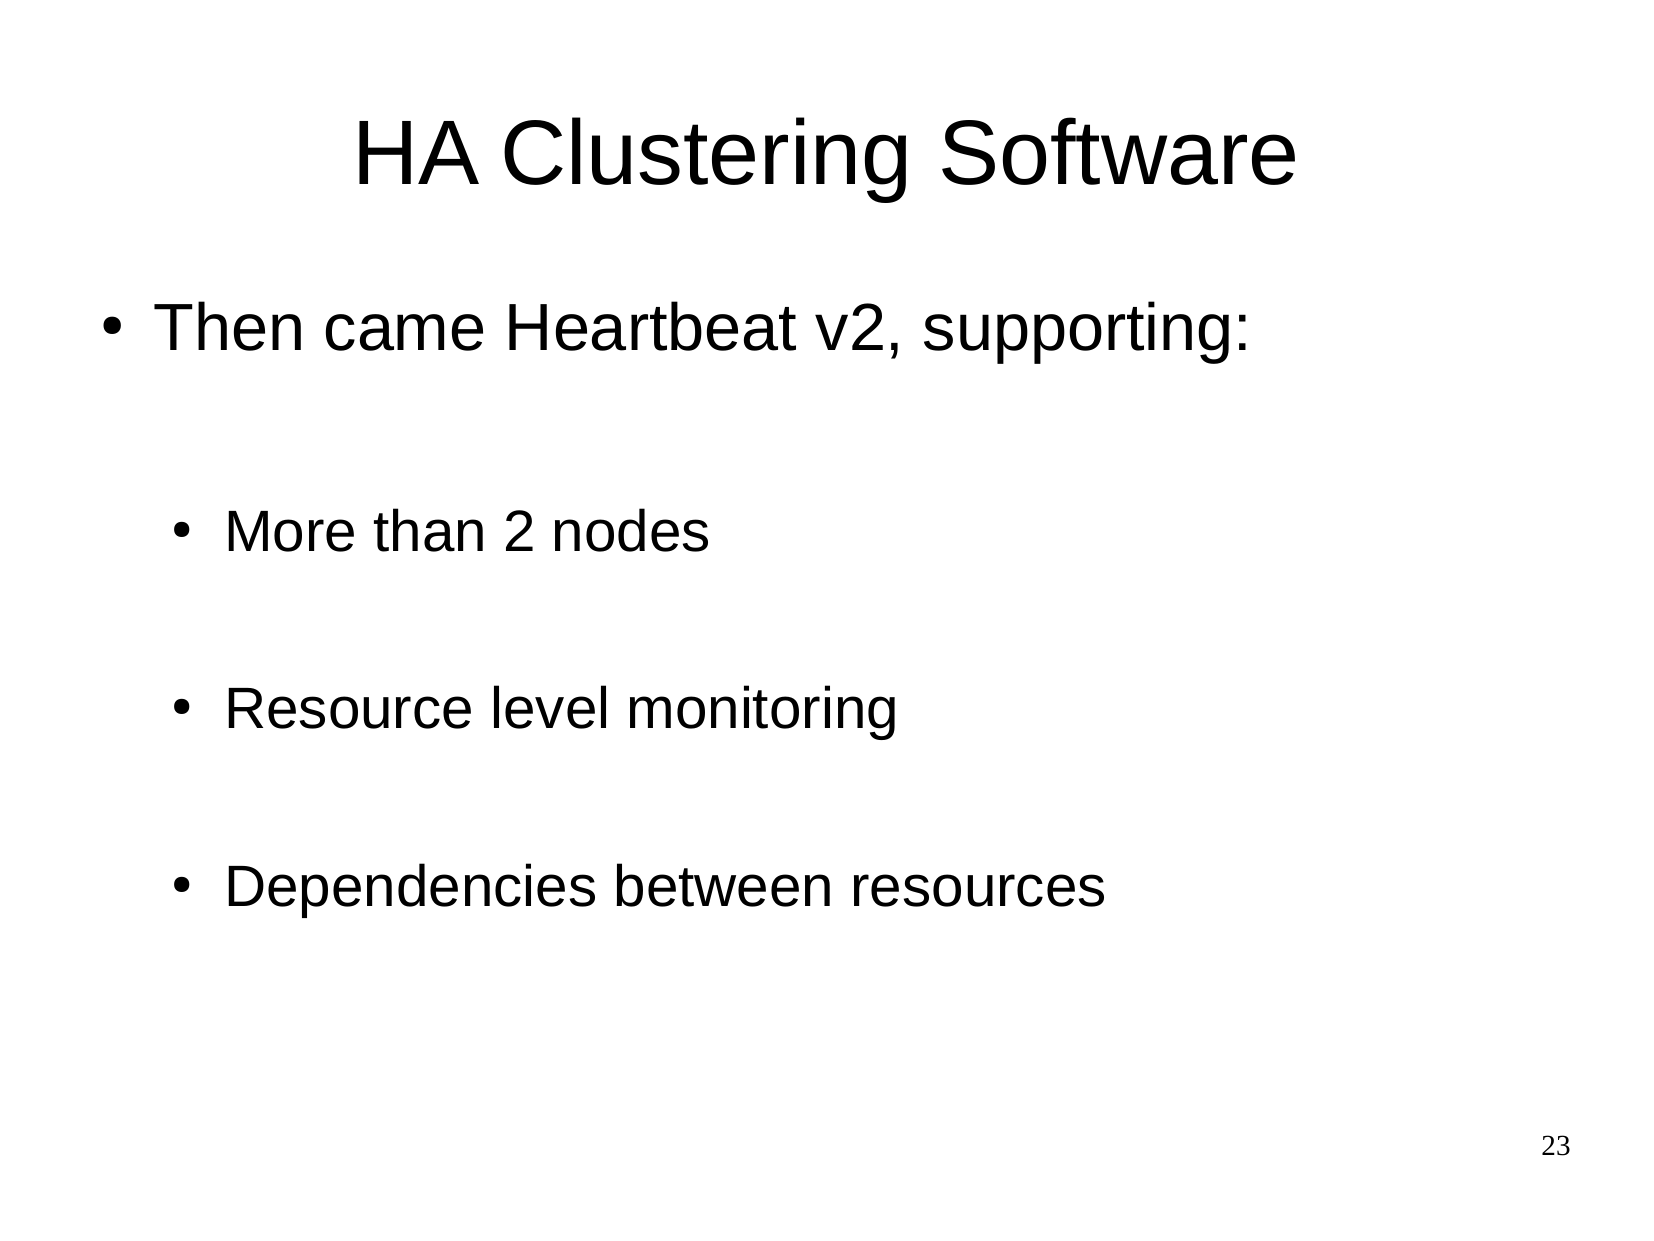

# HA Clustering Software
Then came Heartbeat v2, supporting:
More than 2 nodes
Resource level monitoring
Dependencies between resources
23